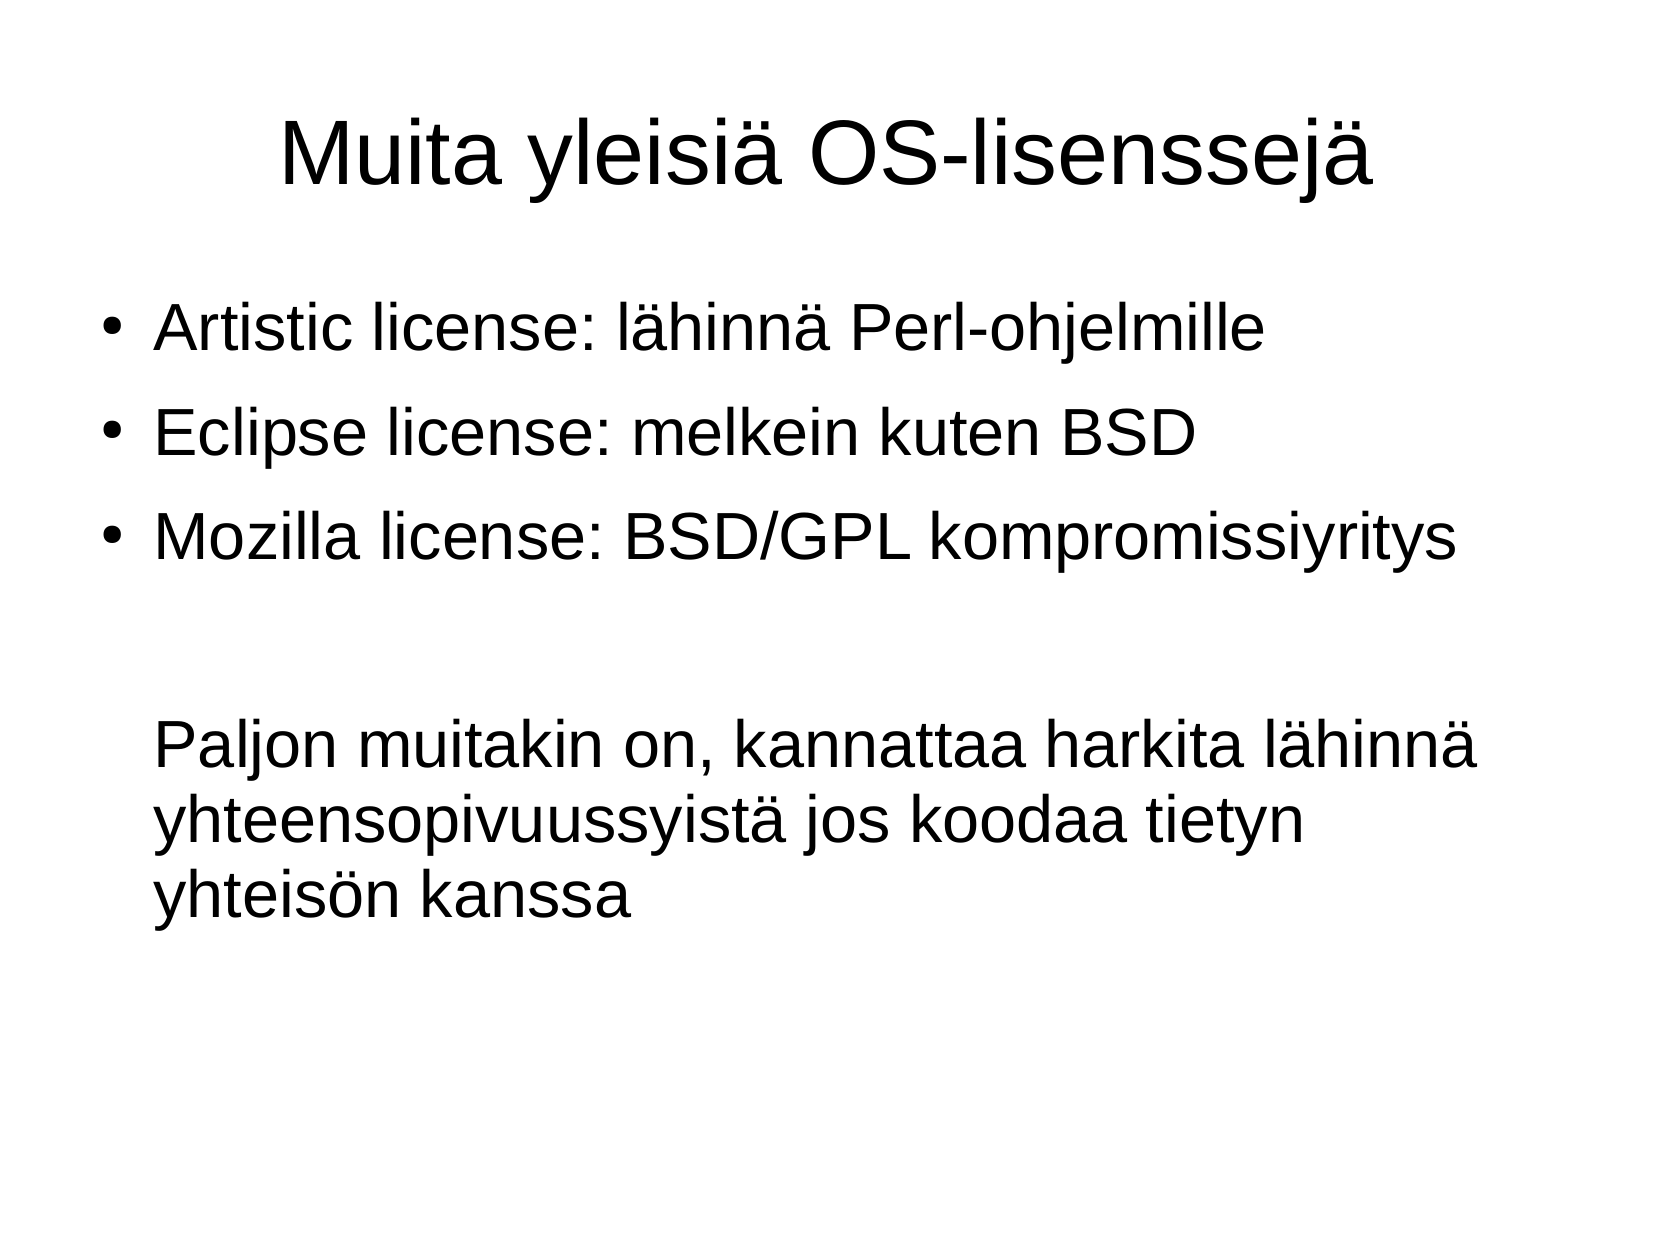

# Muita yleisiä OS-lisenssejä
Artistic license: lähinnä Perl-ohjelmille
Eclipse license: melkein kuten BSD
Mozilla license: BSD/GPL kompromissiyritys
Paljon muitakin on, kannattaa harkita lähinnä yhteensopivuussyistä jos koodaa tietyn yhteisön kanssa